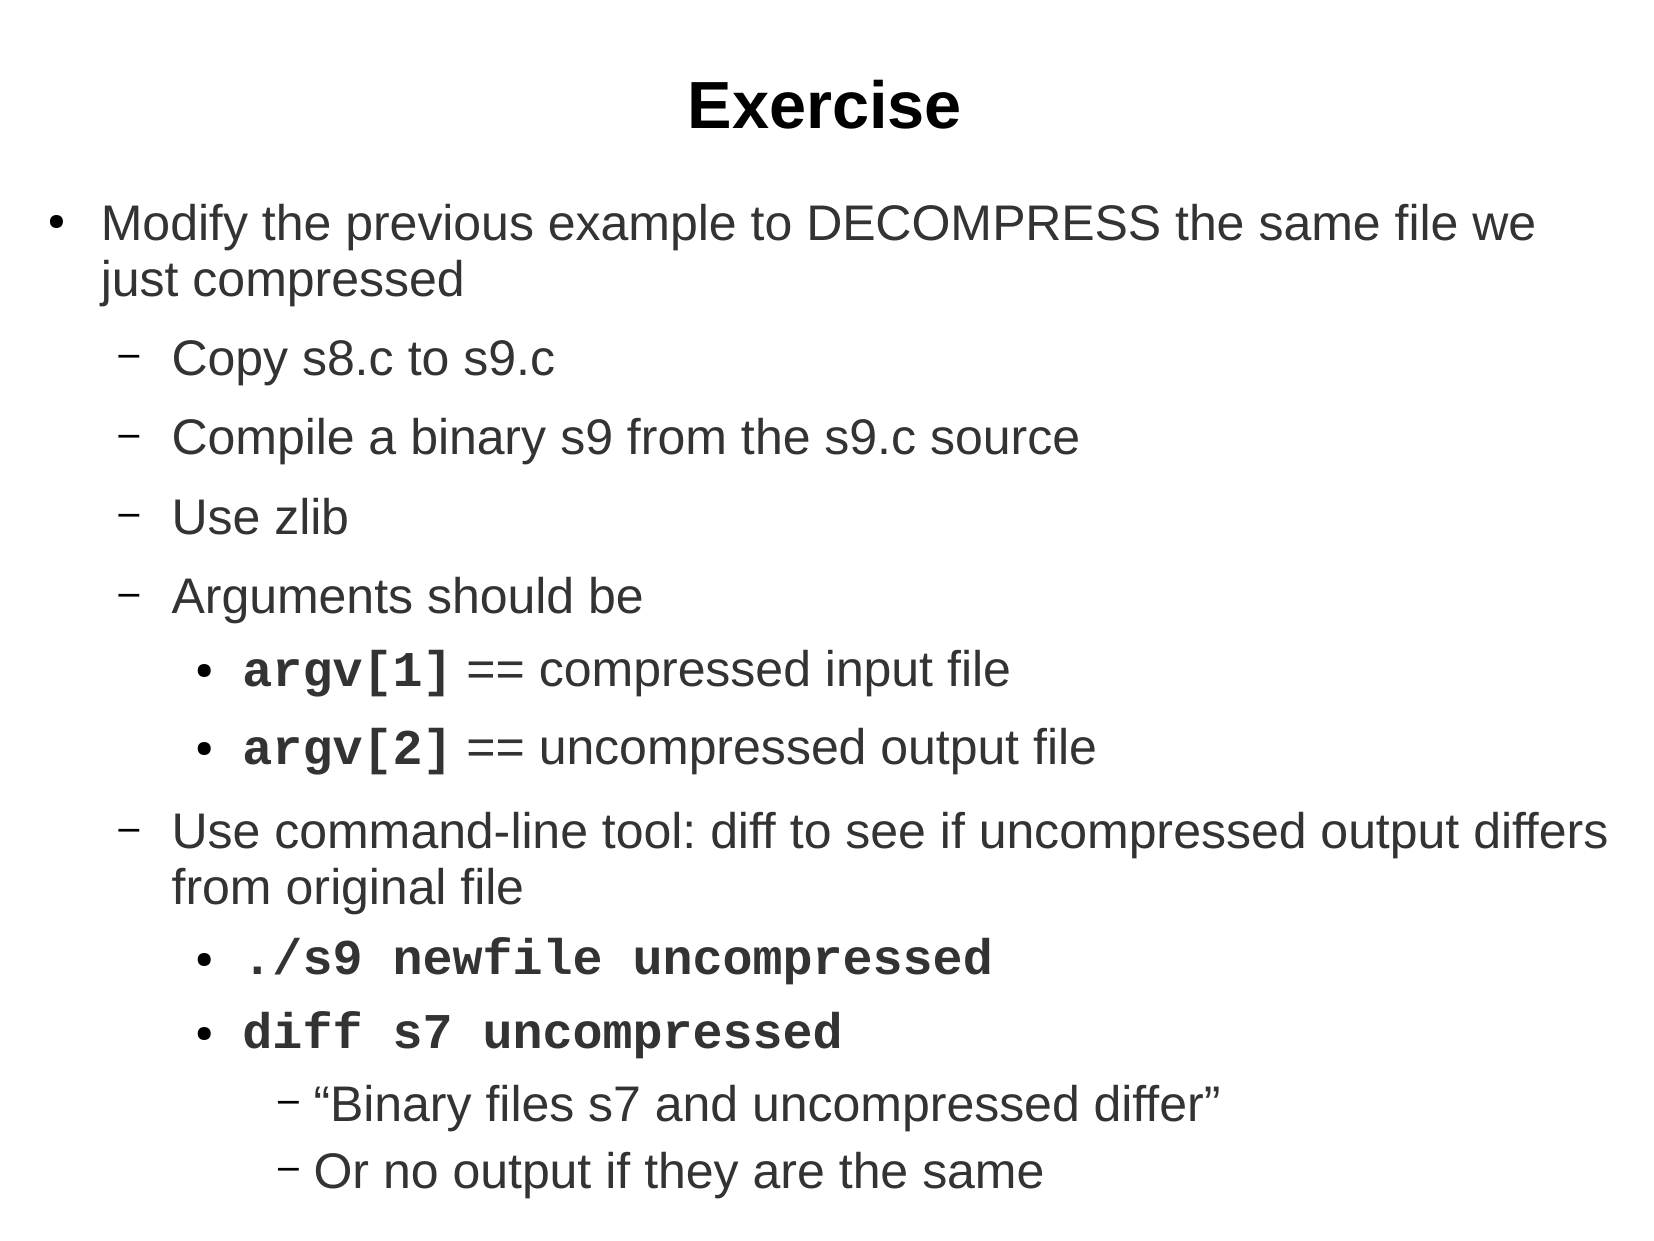

# Exercise
Modify the previous example to DECOMPRESS the same file we just compressed
Copy s8.c to s9.c
Compile a binary s9 from the s9.c source
Use zlib
Arguments should be
argv[1] == compressed input file
argv[2] == uncompressed output file
Use command-line tool: diff to see if uncompressed output differs from original file
./s9 newfile uncompressed
diff s7 uncompressed
“Binary files s7 and uncompressed differ”
Or no output if they are the same